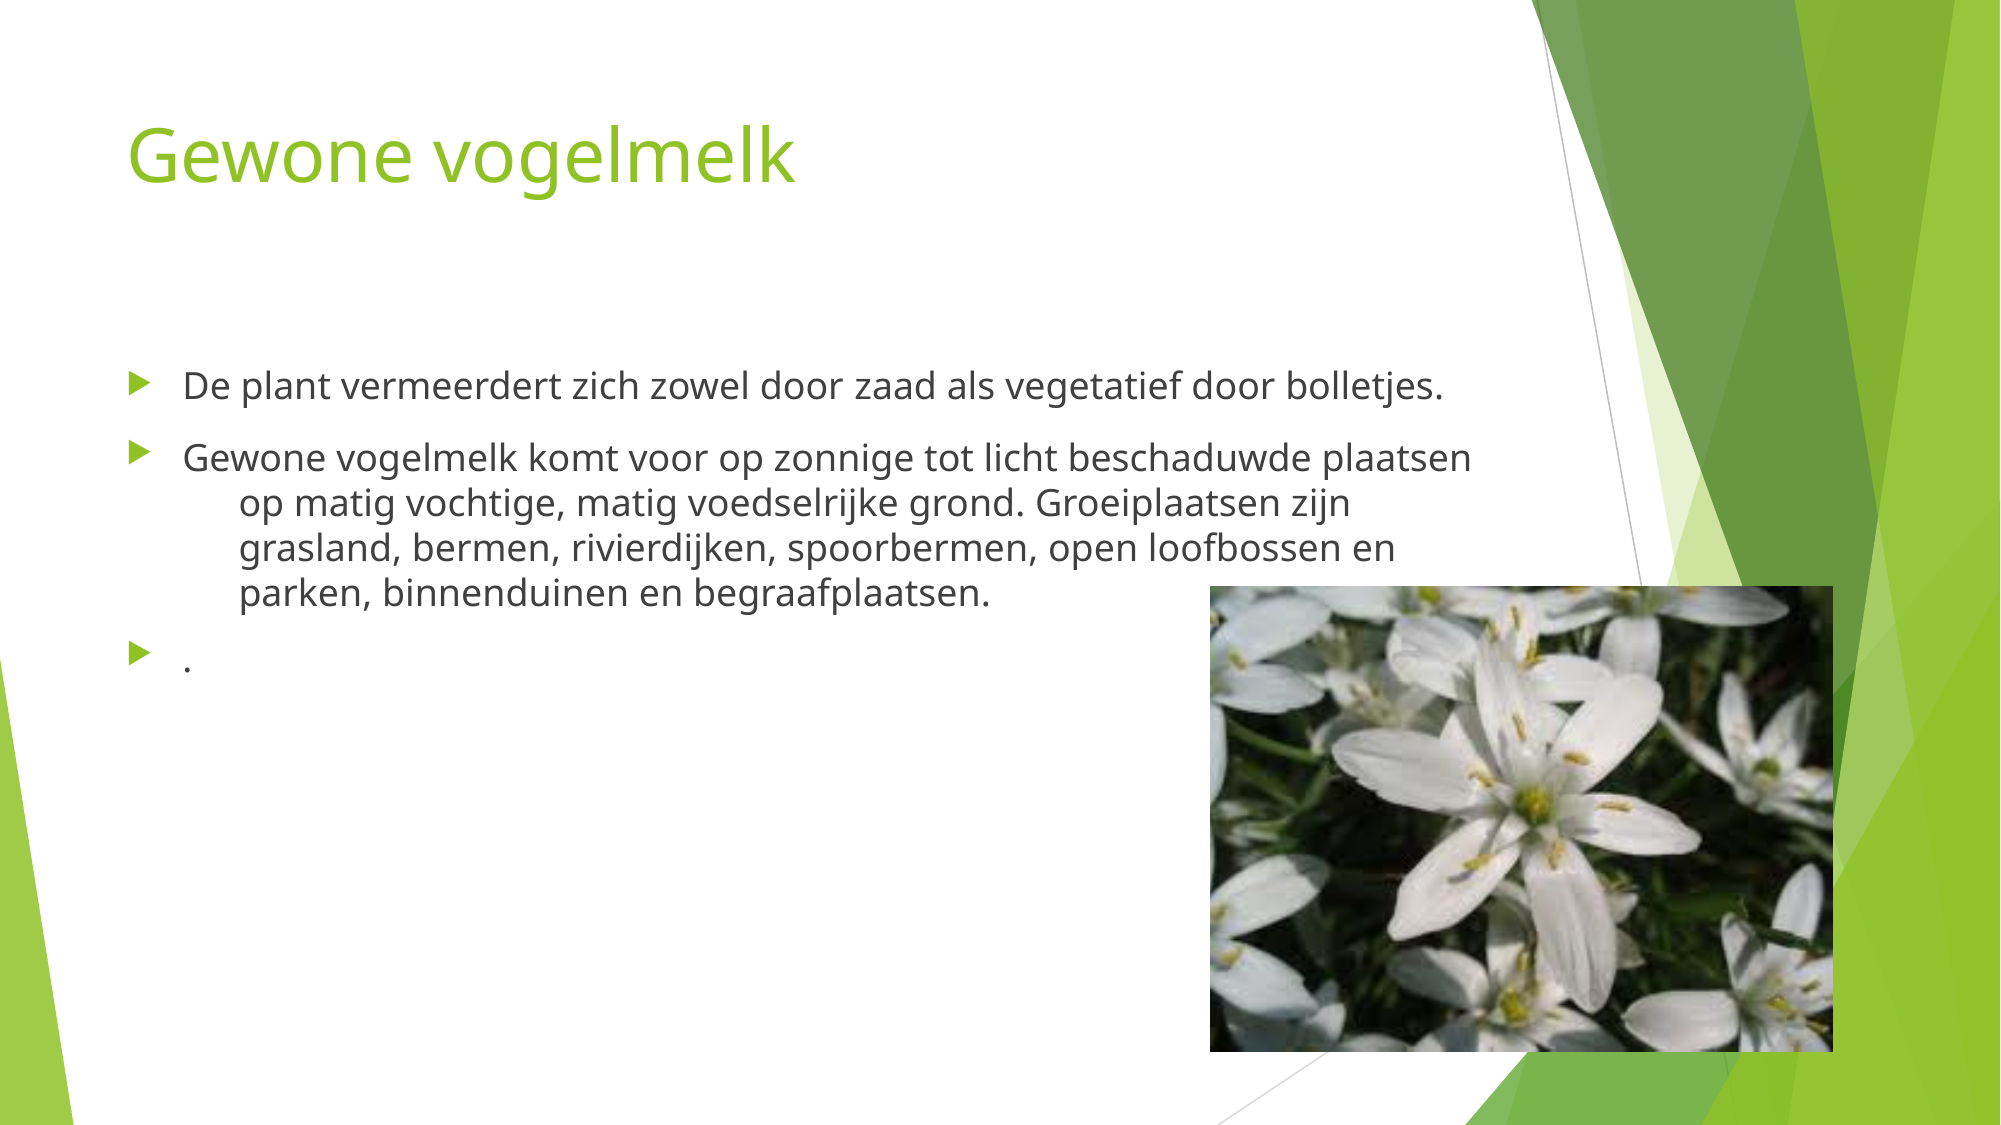

# Gewone vogelmelk
De plant vermeerdert zich zowel door zaad als vegetatief door bolletjes.
Gewone vogelmelk komt voor op zonnige tot licht beschaduwde plaatsen op matig vochtige, matig voedselrijke grond. Groeiplaatsen zijn grasland, bermen, rivierdijken, spoorbermen, open loofbossen en parken, binnenduinen en begraafplaatsen.
.